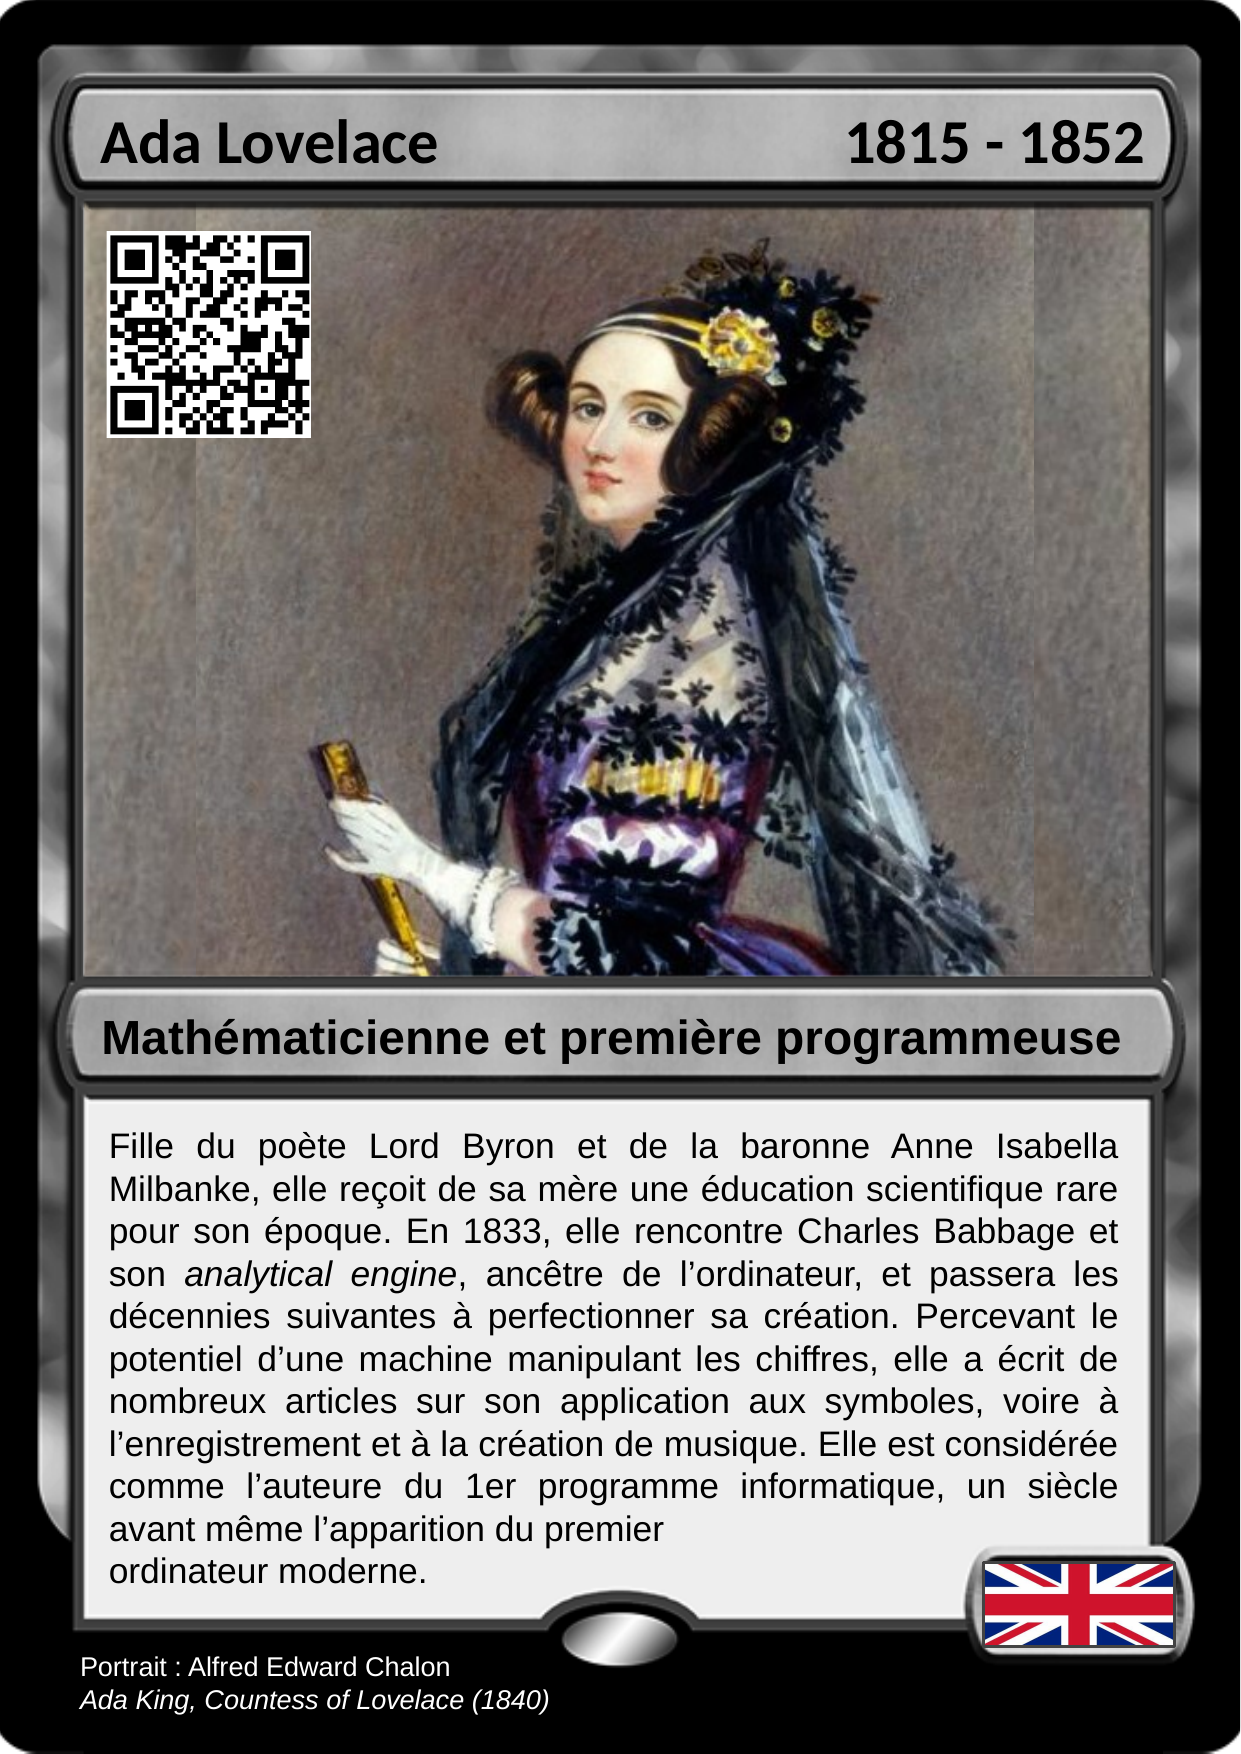

Ada Lovelace
1815 - 1852
Mathématicienne et première programmeuse
Fille du poète Lord Byron et de la baronne Anne Isabella Milbanke, elle reçoit de sa mère une éducation scientifique rare pour son époque. En 1833, elle rencontre Charles Babbage et son analytical engine, ancêtre de l’ordinateur, et passera les décennies suivantes à perfectionner sa création. Percevant le potentiel d’une machine manipulant les chiffres, elle a écrit de nombreux articles sur son application aux symboles, voire à l’enregistrement et à la création de musique. Elle est considérée comme l’auteure du 1er programme informatique, un siècle avant même l’apparition du premier
ordinateur moderne.
Portrait : Alfred Edward Chalon
Ada King, Countess of Lovelace (1840)